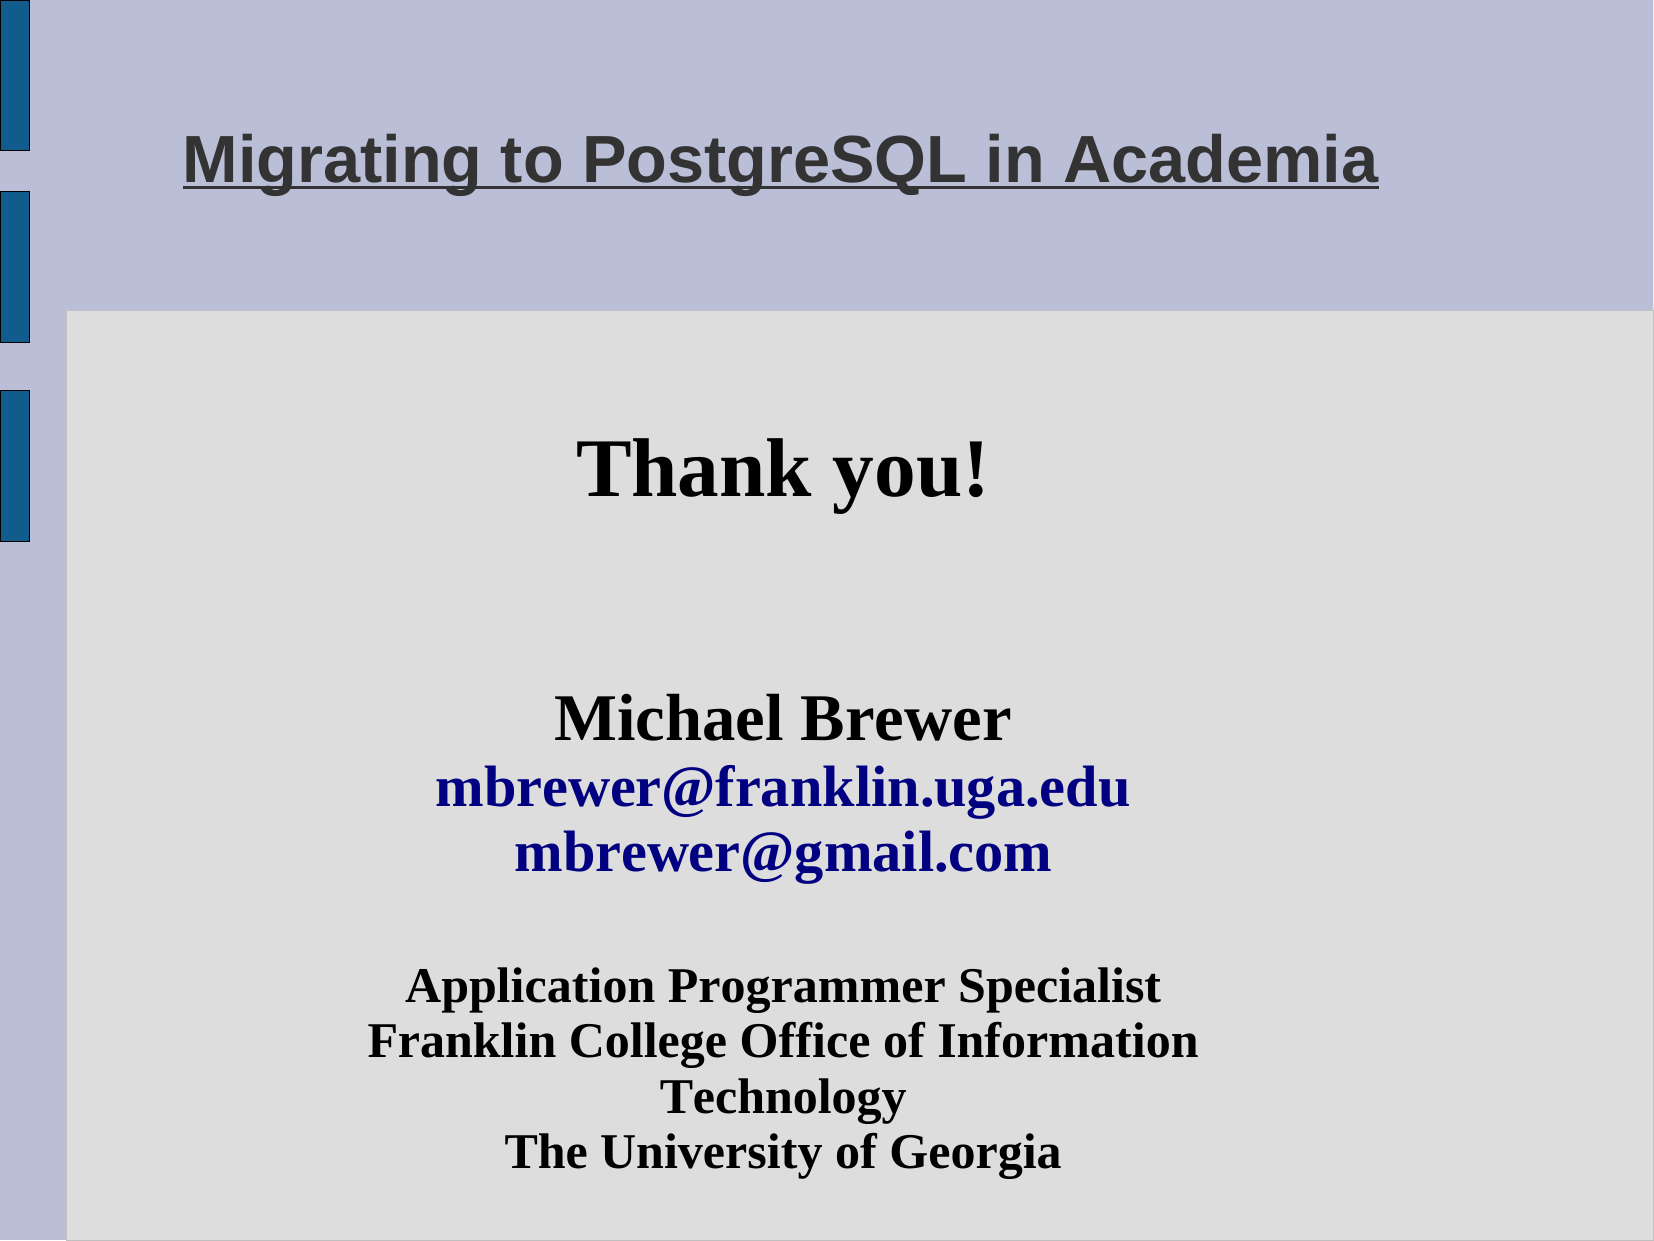

# Migrating to PostgreSQL in Academia
Thank you!
Michael Brewer
mbrewer@franklin.uga.edu
mbrewer@gmail.com
Application Programmer Specialist
Franklin College Office of Information Technology
The University of Georgia